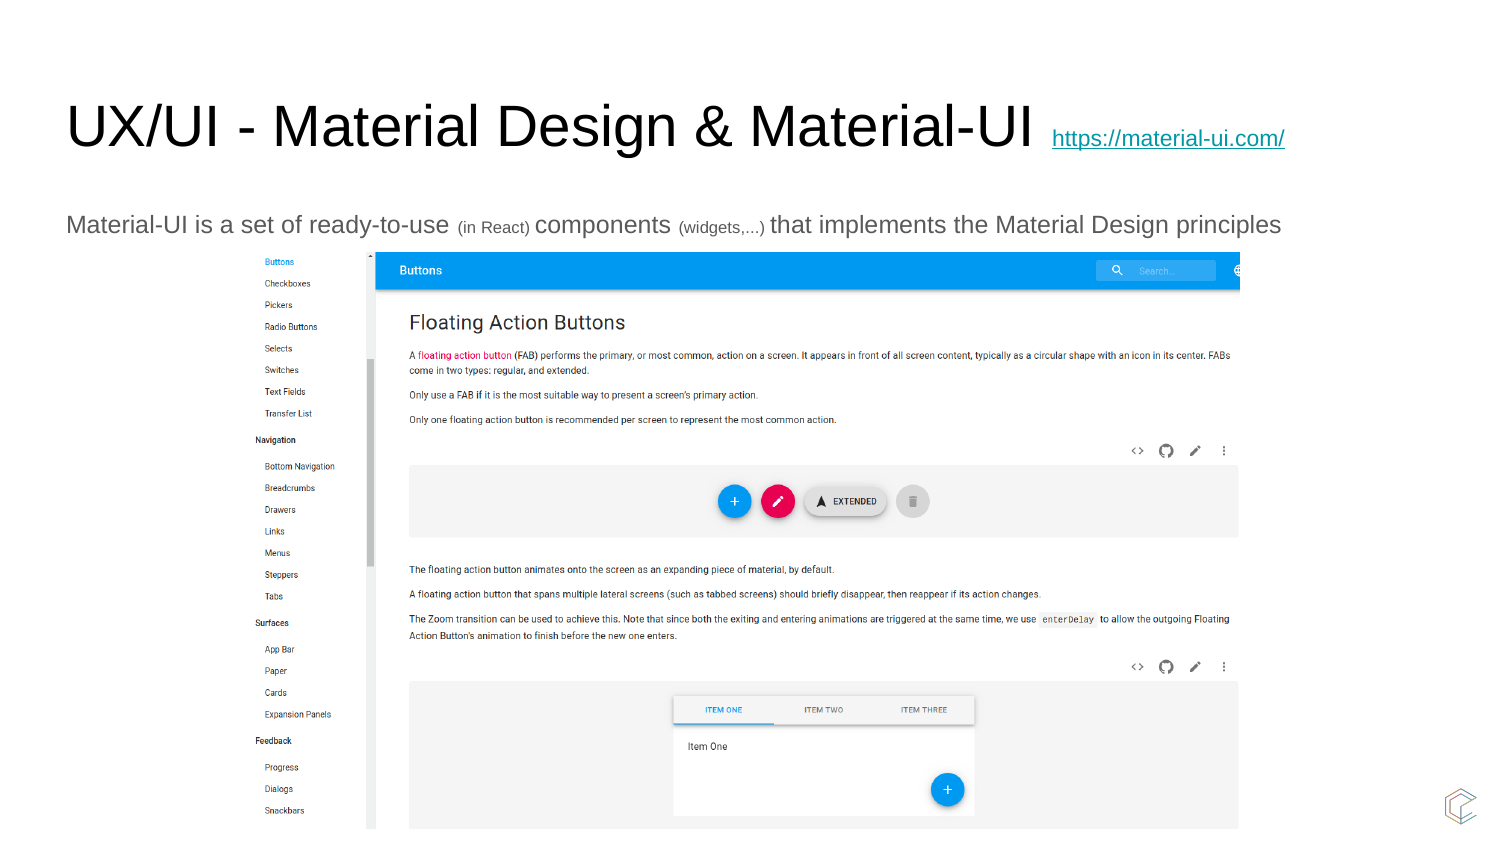

# UX/UI - Material Design & Material-UI https://material-ui.com/
Material-UI is a set of ready-to-use (in React) components (widgets,...) that implements the Material Design principles